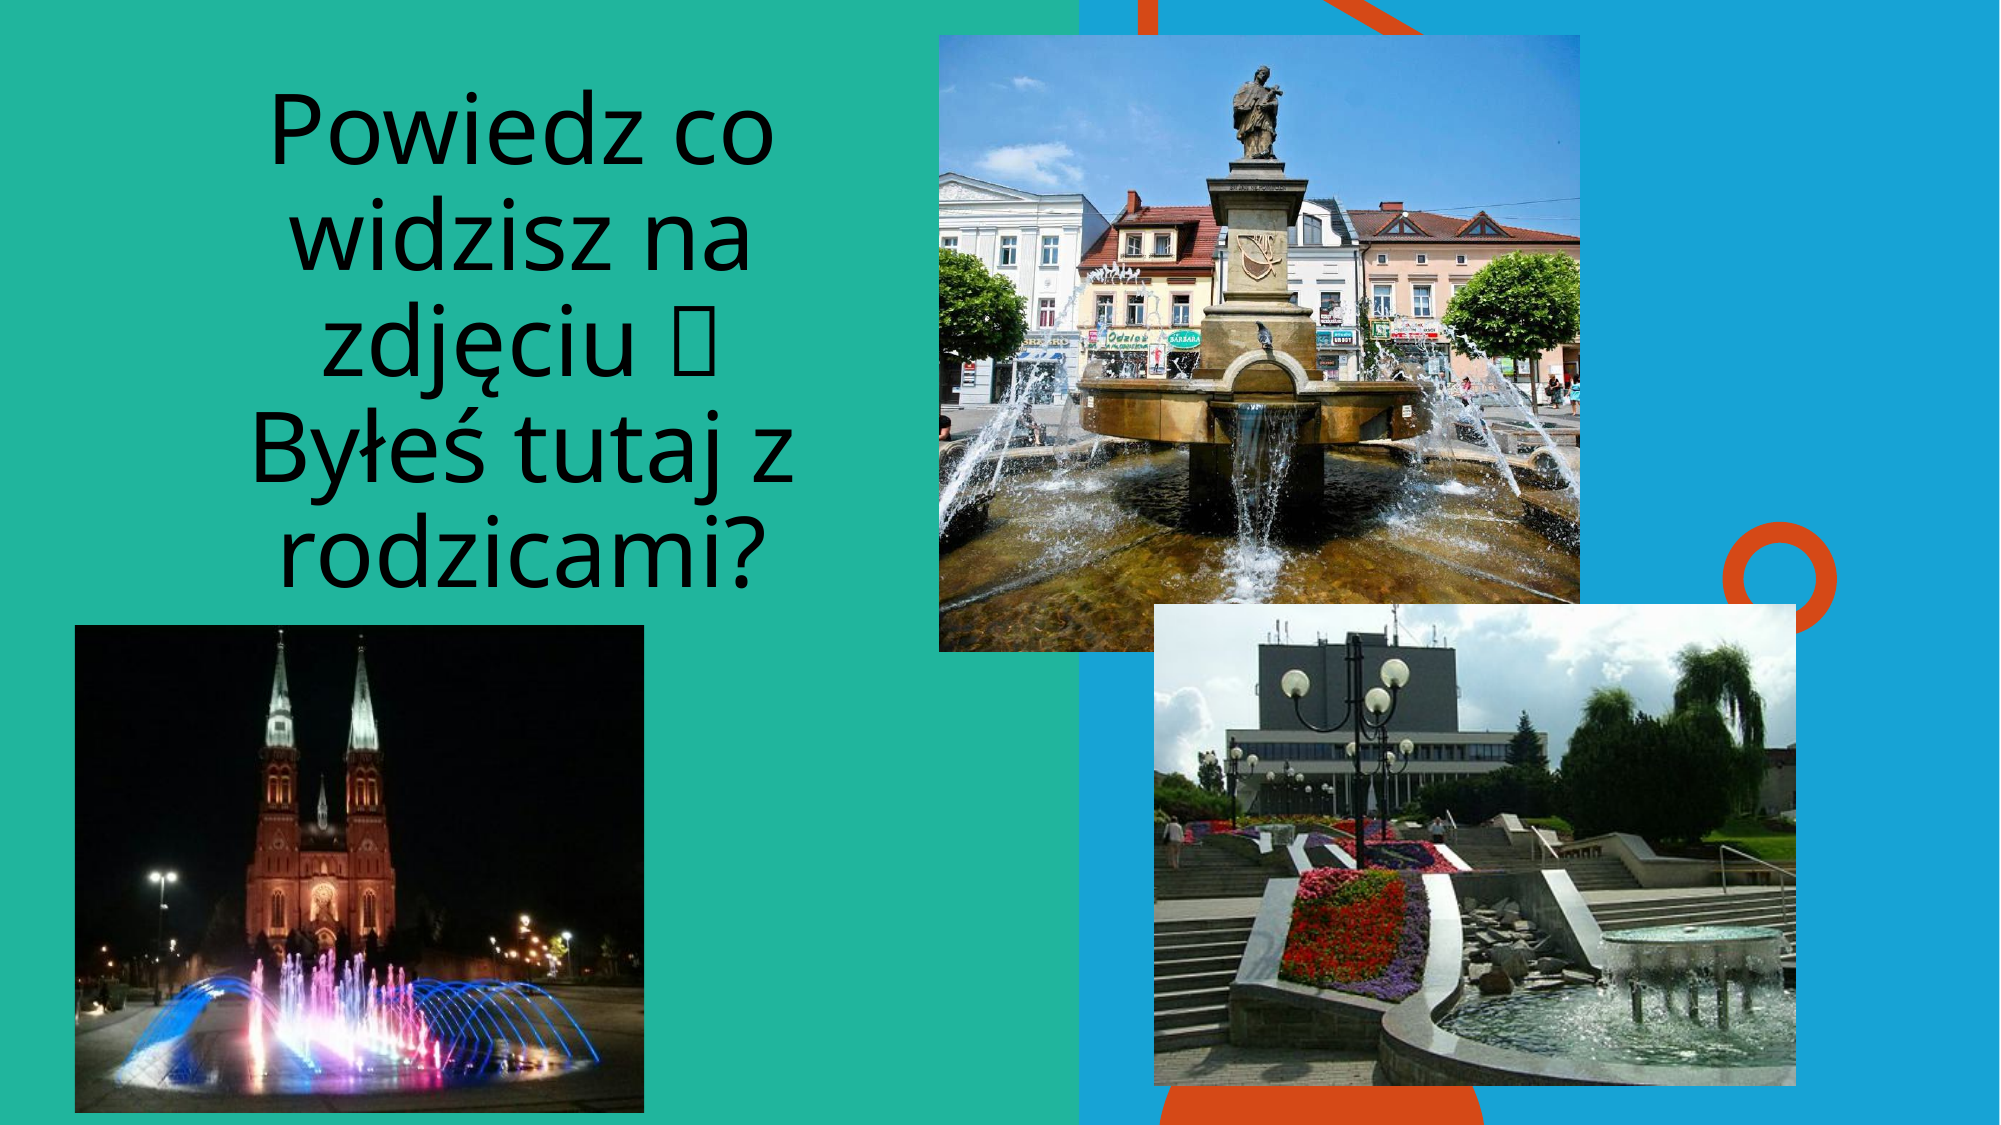

# Powiedz co widzisz na zdjęciu Byłeś tutaj z rodzicami?